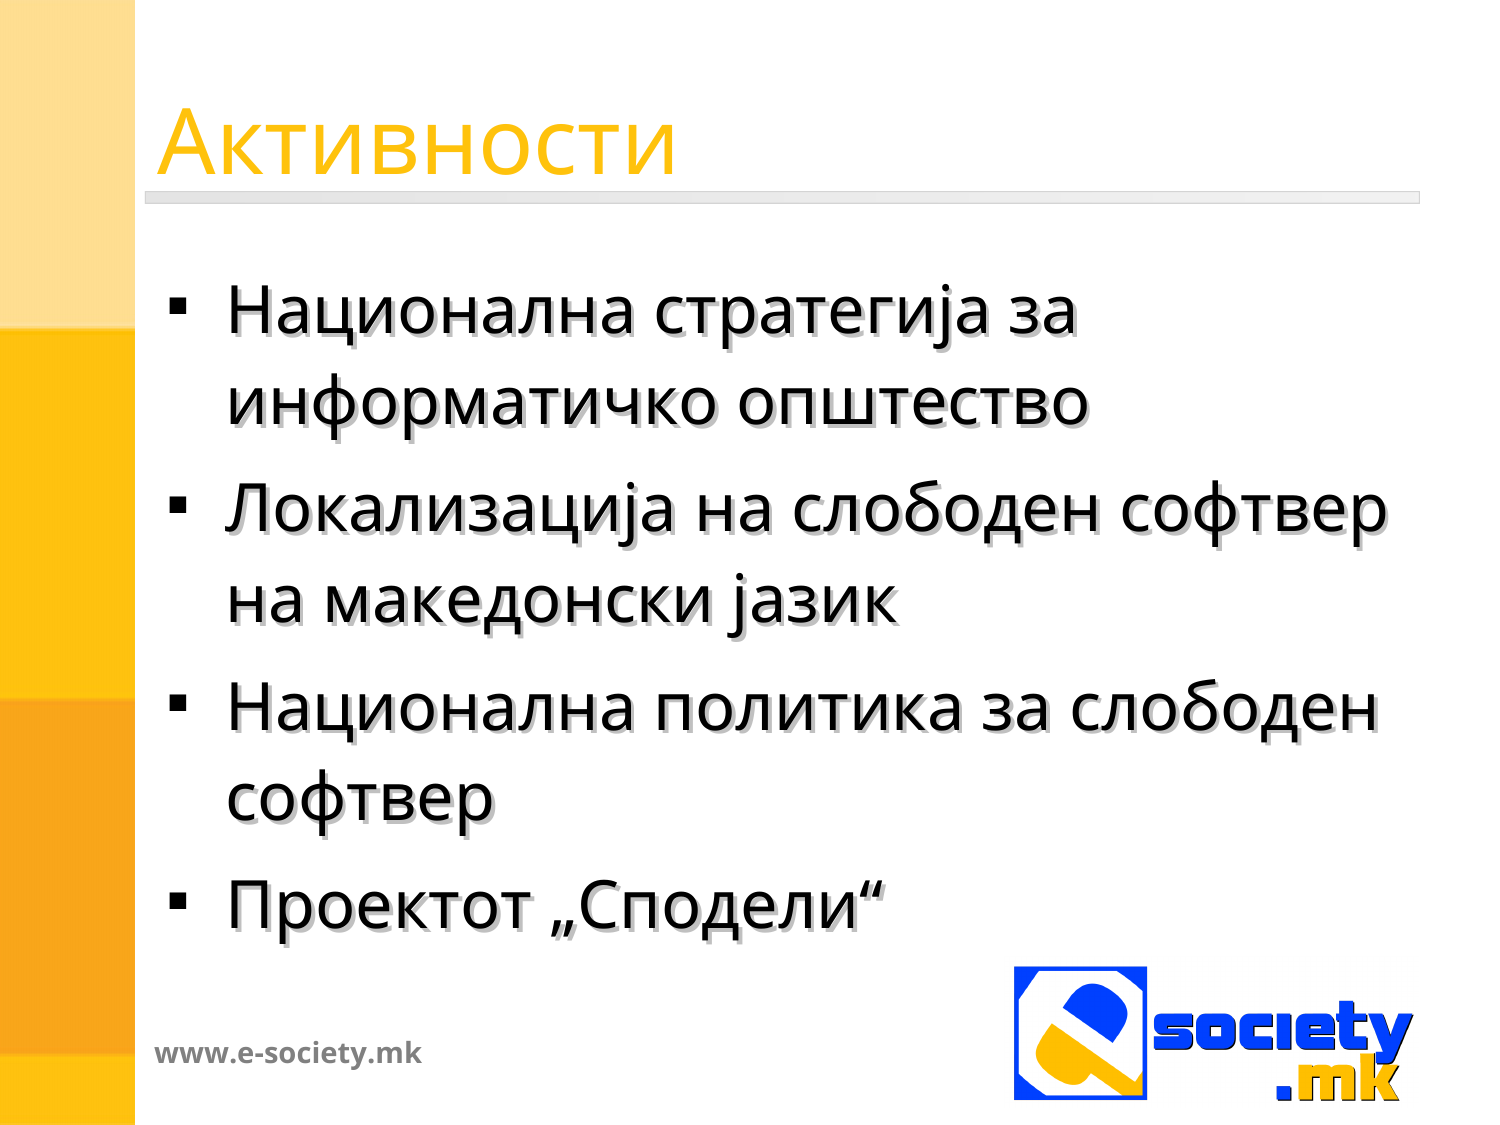

# Активности
Национална стратегија за информатичко општество
Локализација на слободен софтвер на македонски јазик
Национална политика за слободен софтвер
Проектот „Сподели“